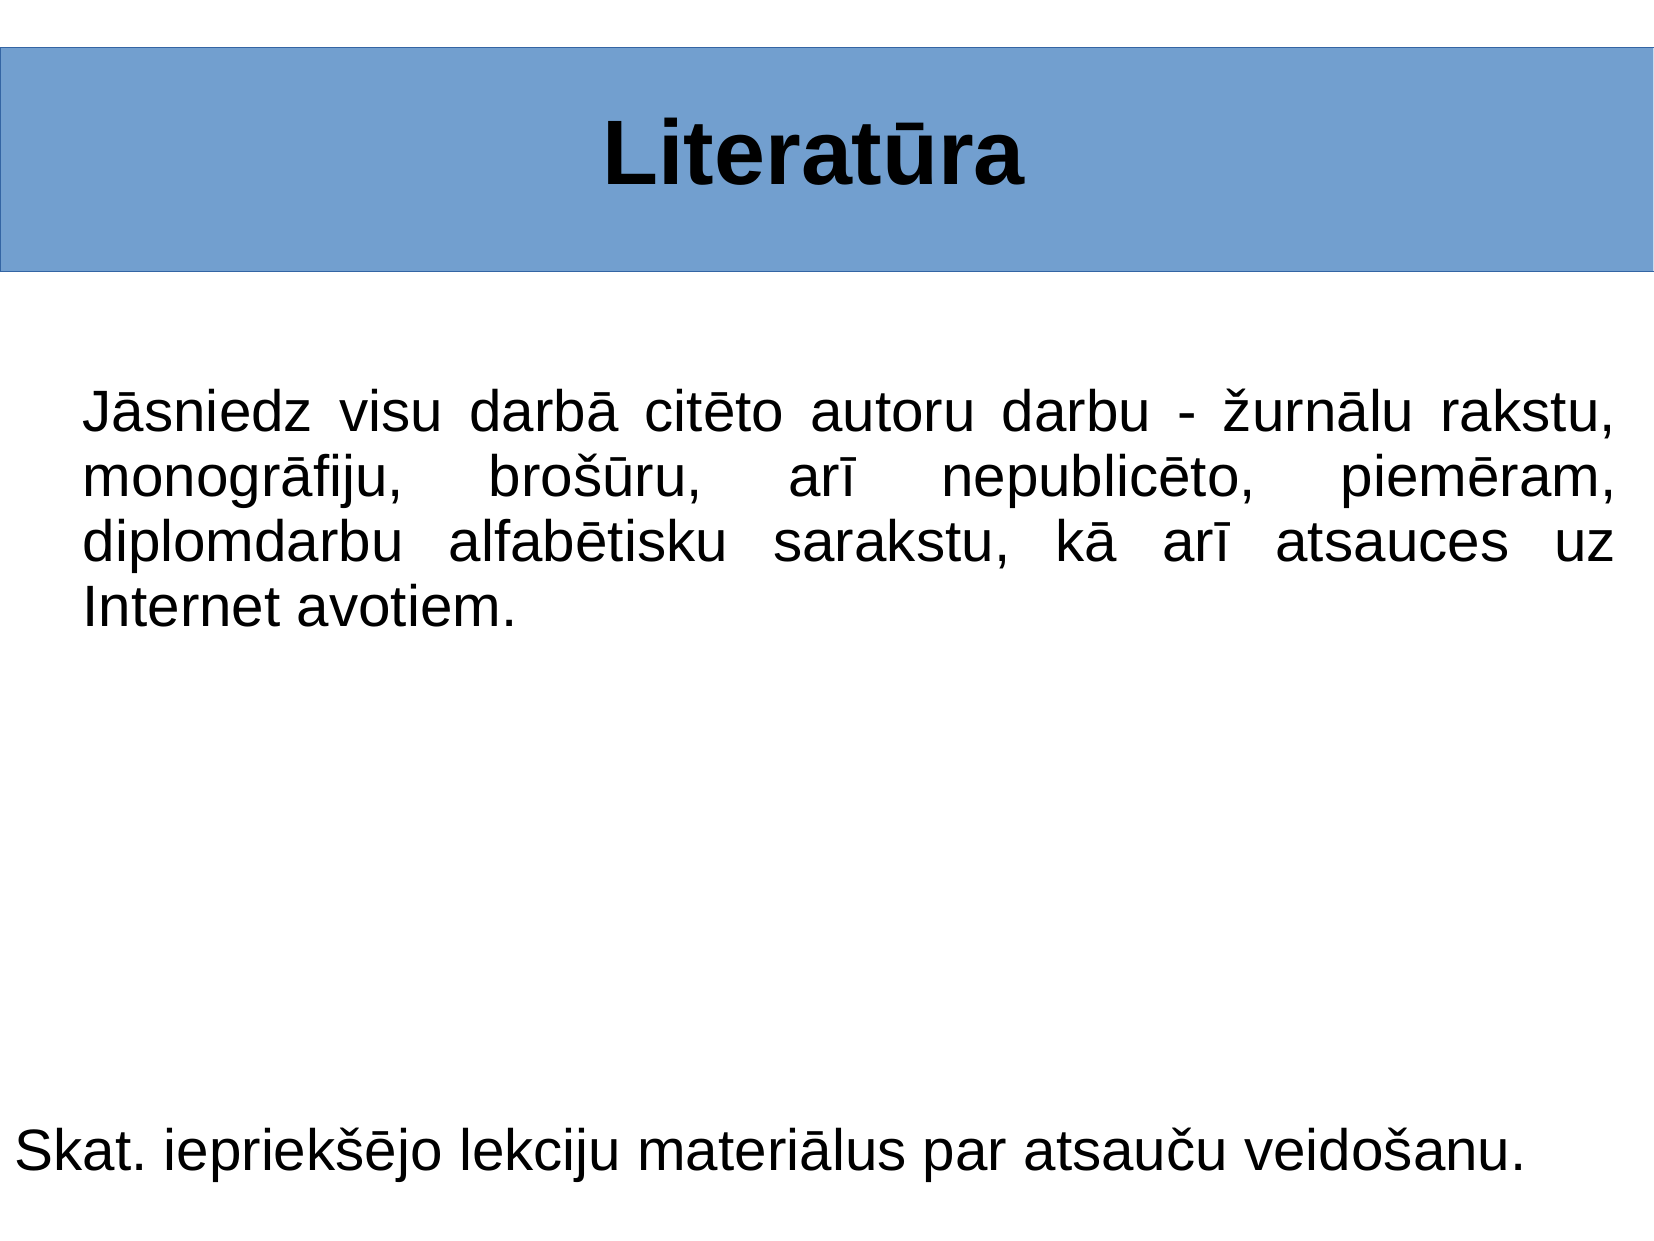

# Literatūra
Jāsniedz visu darbā citēto autoru darbu - žurnālu rakstu, monogrāfiju, brošūru, arī nepublicēto, piemēram, diplomdarbu alfabētisku sarakstu, kā arī atsauces uz Internet avotiem.
Skat. iepriekšējo lekciju materiālus par atsauču veidošanu.